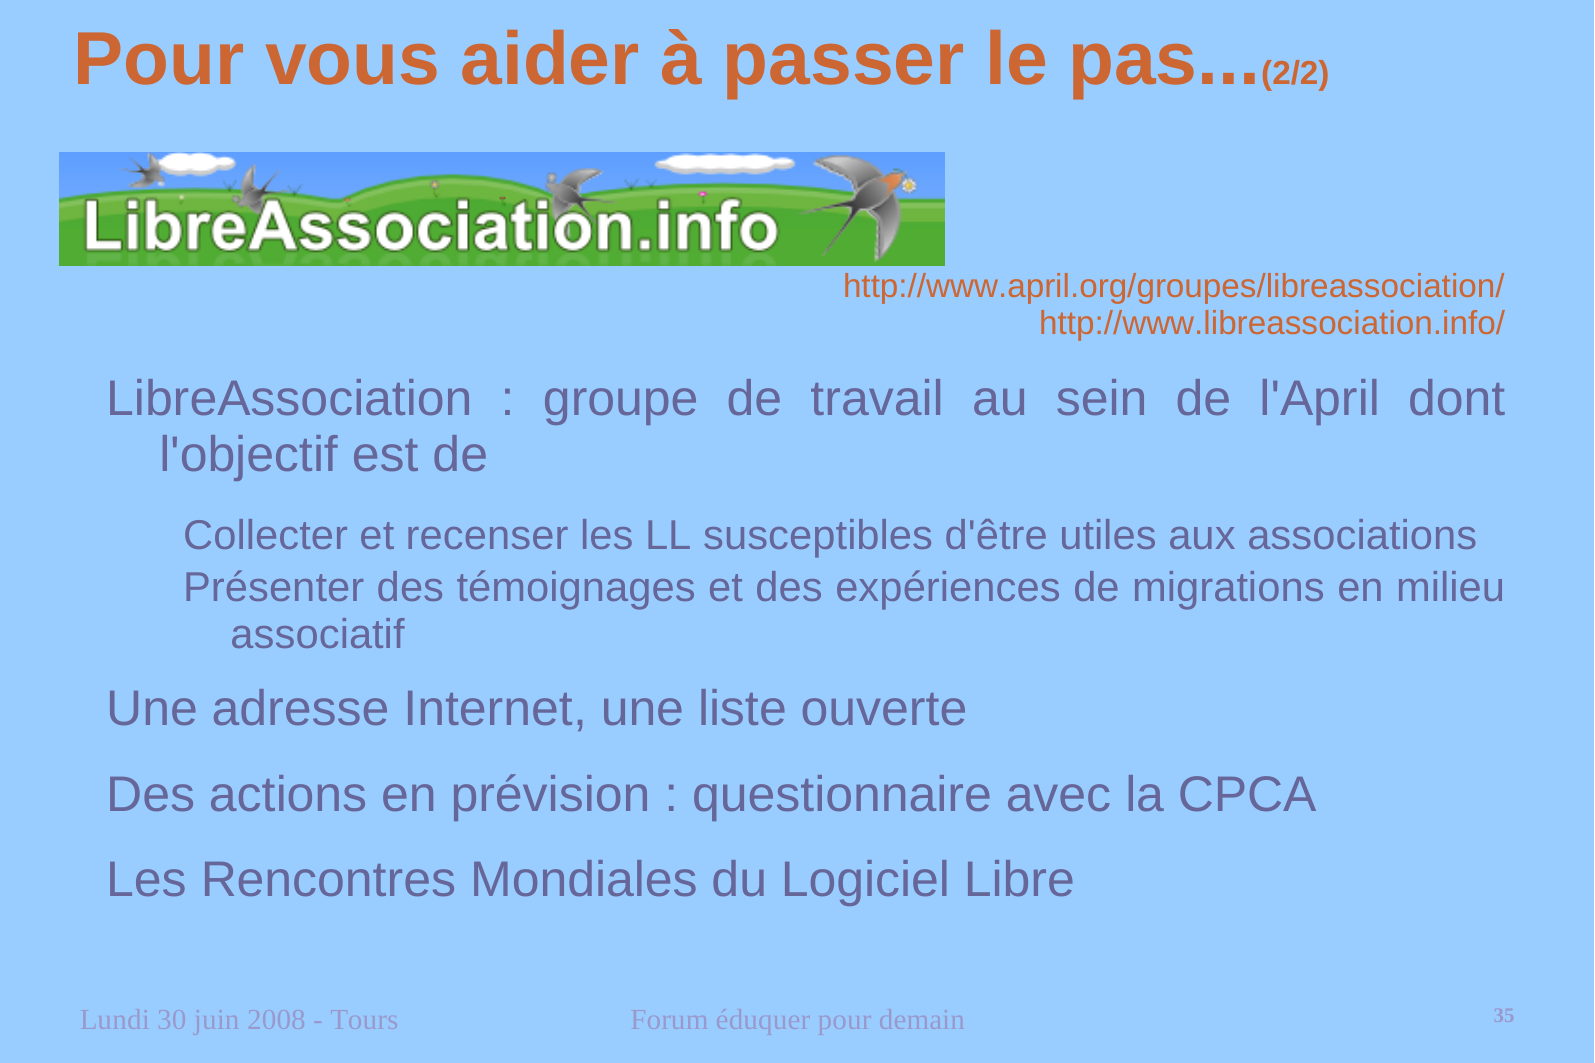

# Pour vous aider à passer le pas...(2/2)
http://www.april.org/groupes/libreassociation/
http://www.libreassociation.info/
LibreAssociation : groupe de travail au sein de l'April dont l'objectif est de
Collecter et recenser les LL susceptibles d'être utiles aux associations
Présenter des témoignages et des expériences de migrations en milieu associatif
Une adresse Internet, une liste ouverte
Des actions en prévision : questionnaire avec la CPCA
Les Rencontres Mondiales du Logiciel Libre
35